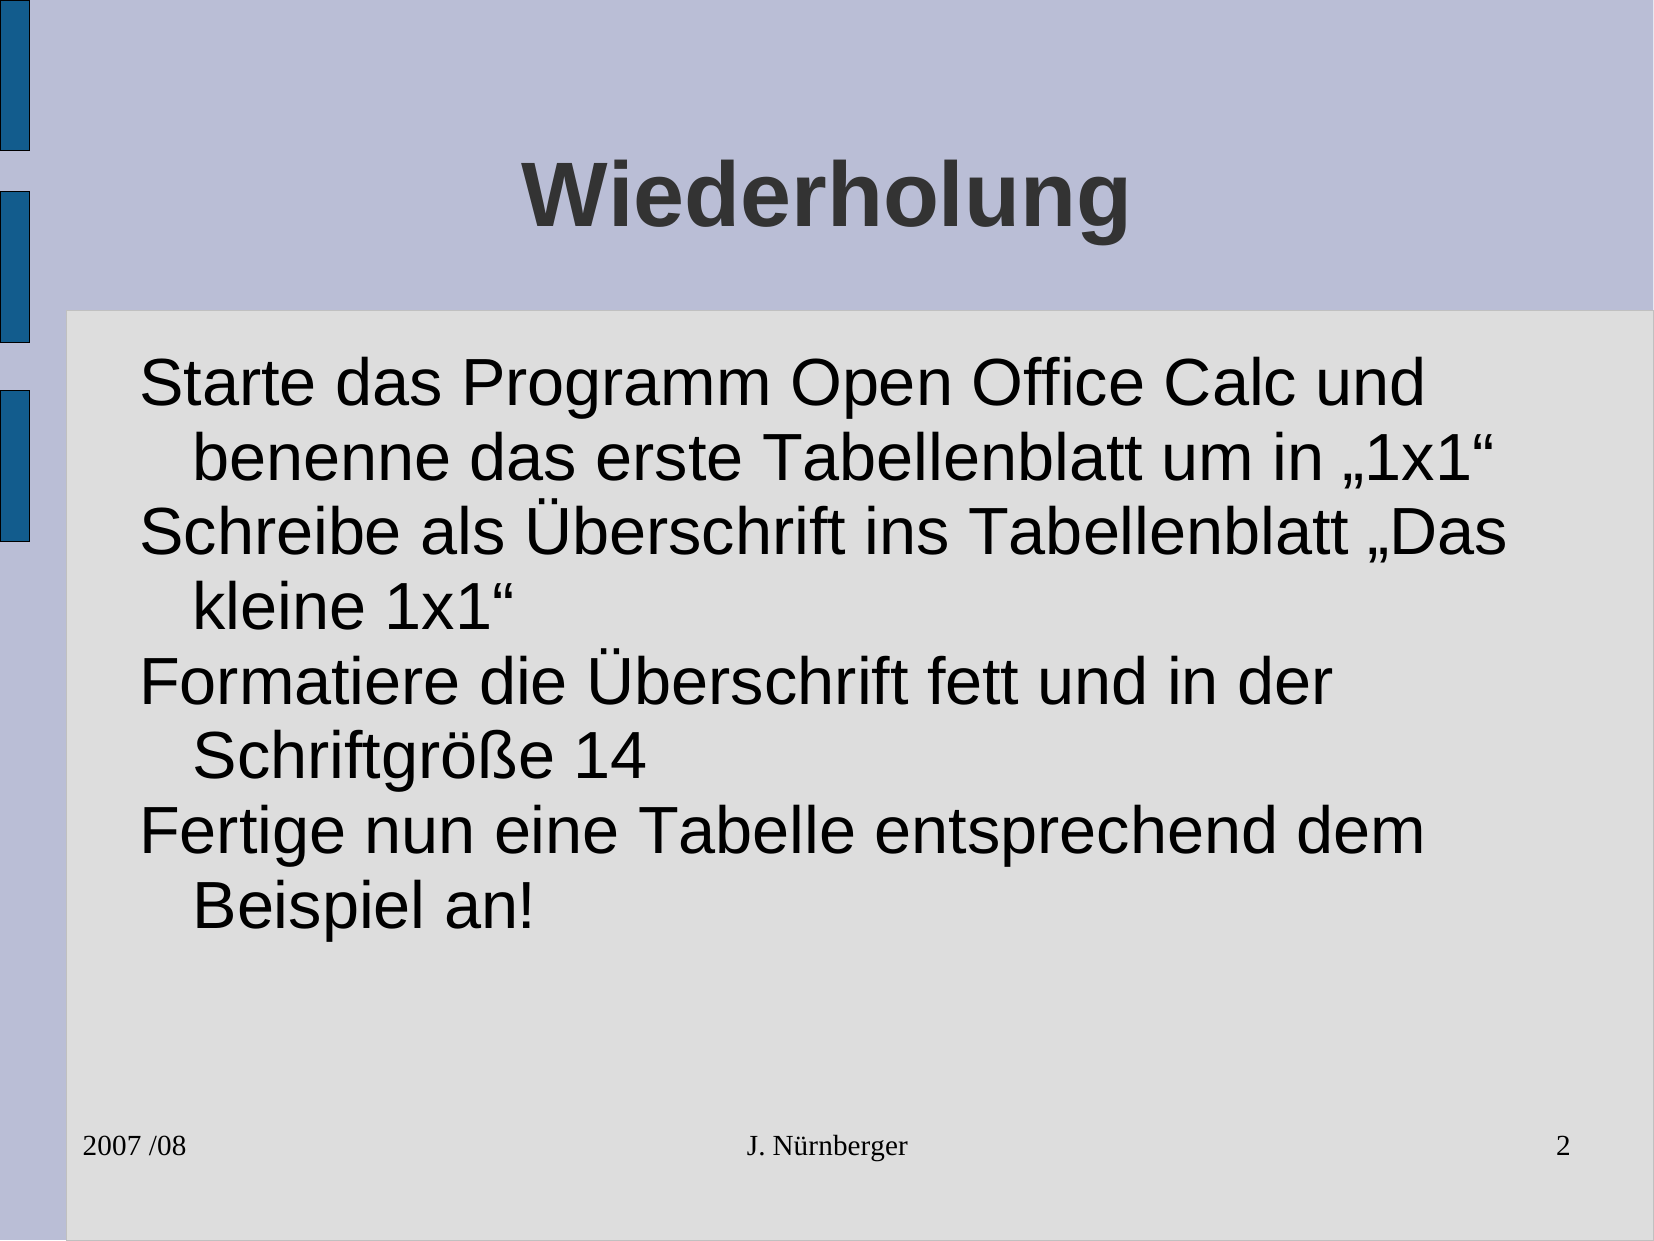

# Wiederholung
Starte das Programm Open Office Calc und benenne das erste Tabellenblatt um in „1x1“
Schreibe als Überschrift ins Tabellenblatt „Das kleine 1x1“
Formatiere die Überschrift fett und in der Schriftgröße 14
Fertige nun eine Tabelle entsprechend dem Beispiel an!
2007 /08
J. Nürnberger
2